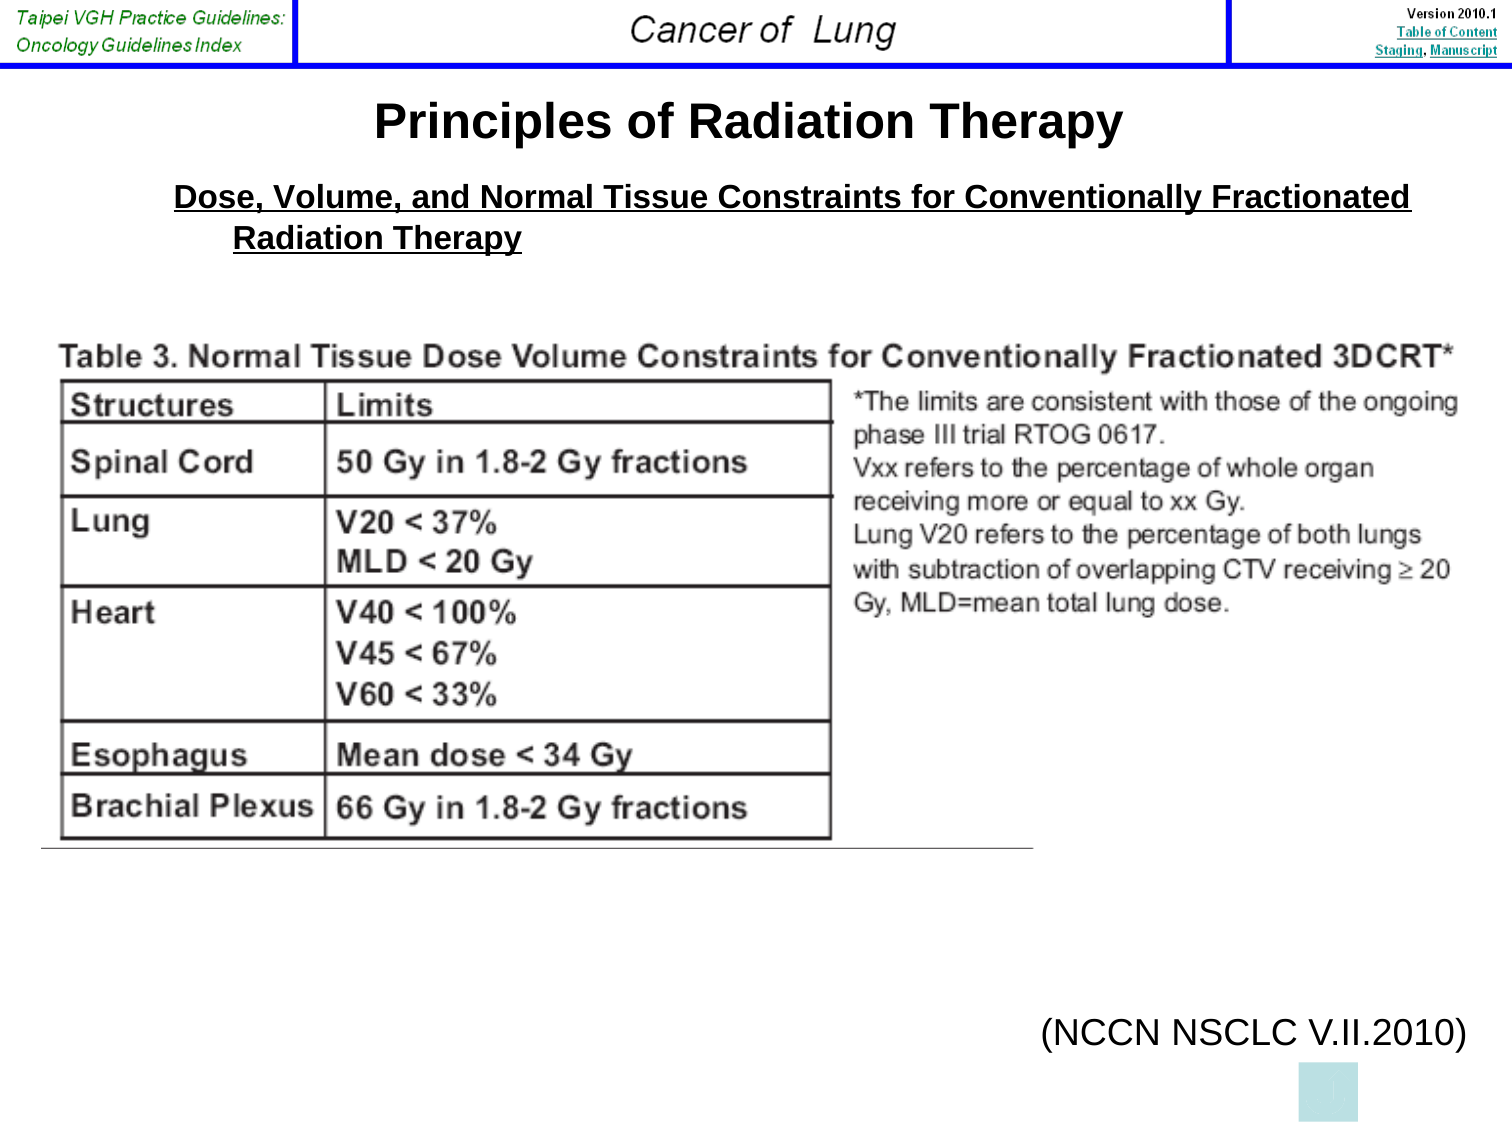

# Principles of Radiation Therapy
Dose, Volume, and Normal Tissue Constraints for Conventionally Fractionated Radiation Therapy
(NCCN NSCLC V.II.2010)